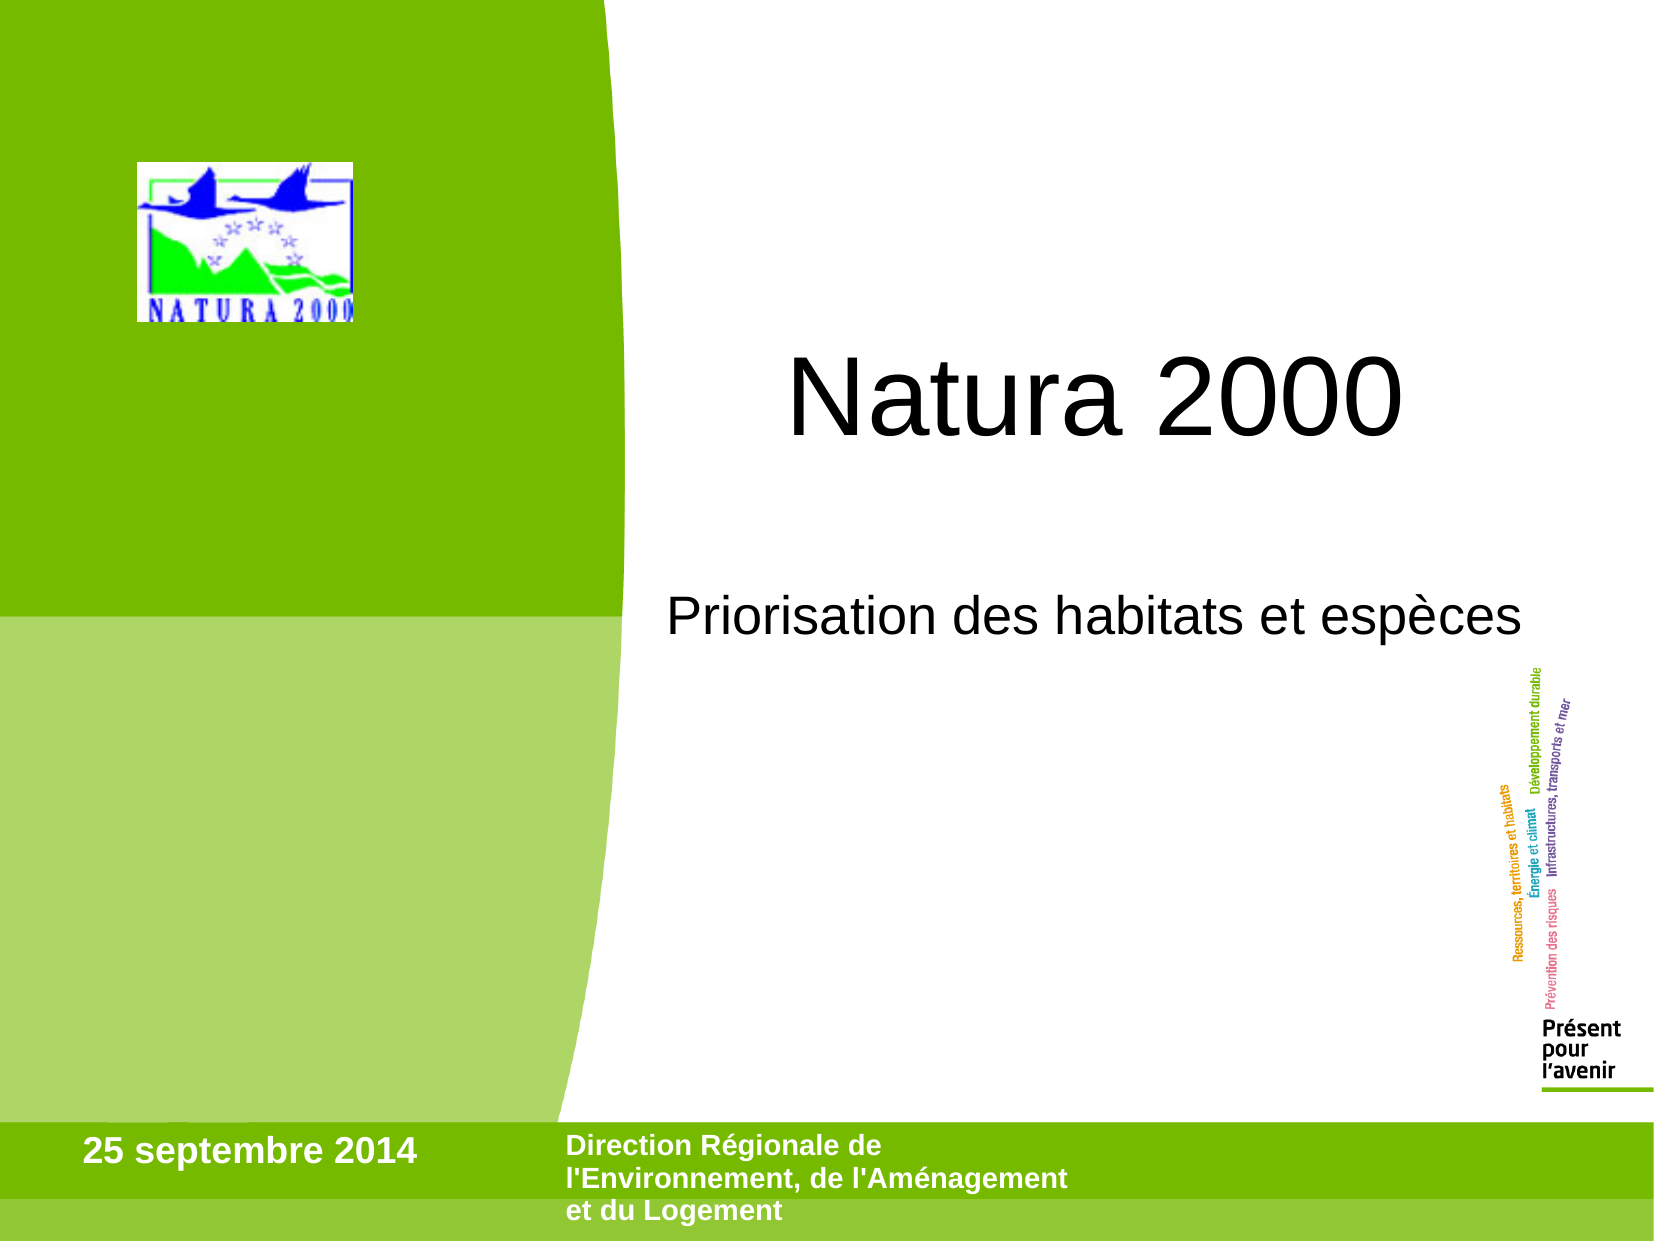

# Natura 2000 Priorisation des habitats et espèces